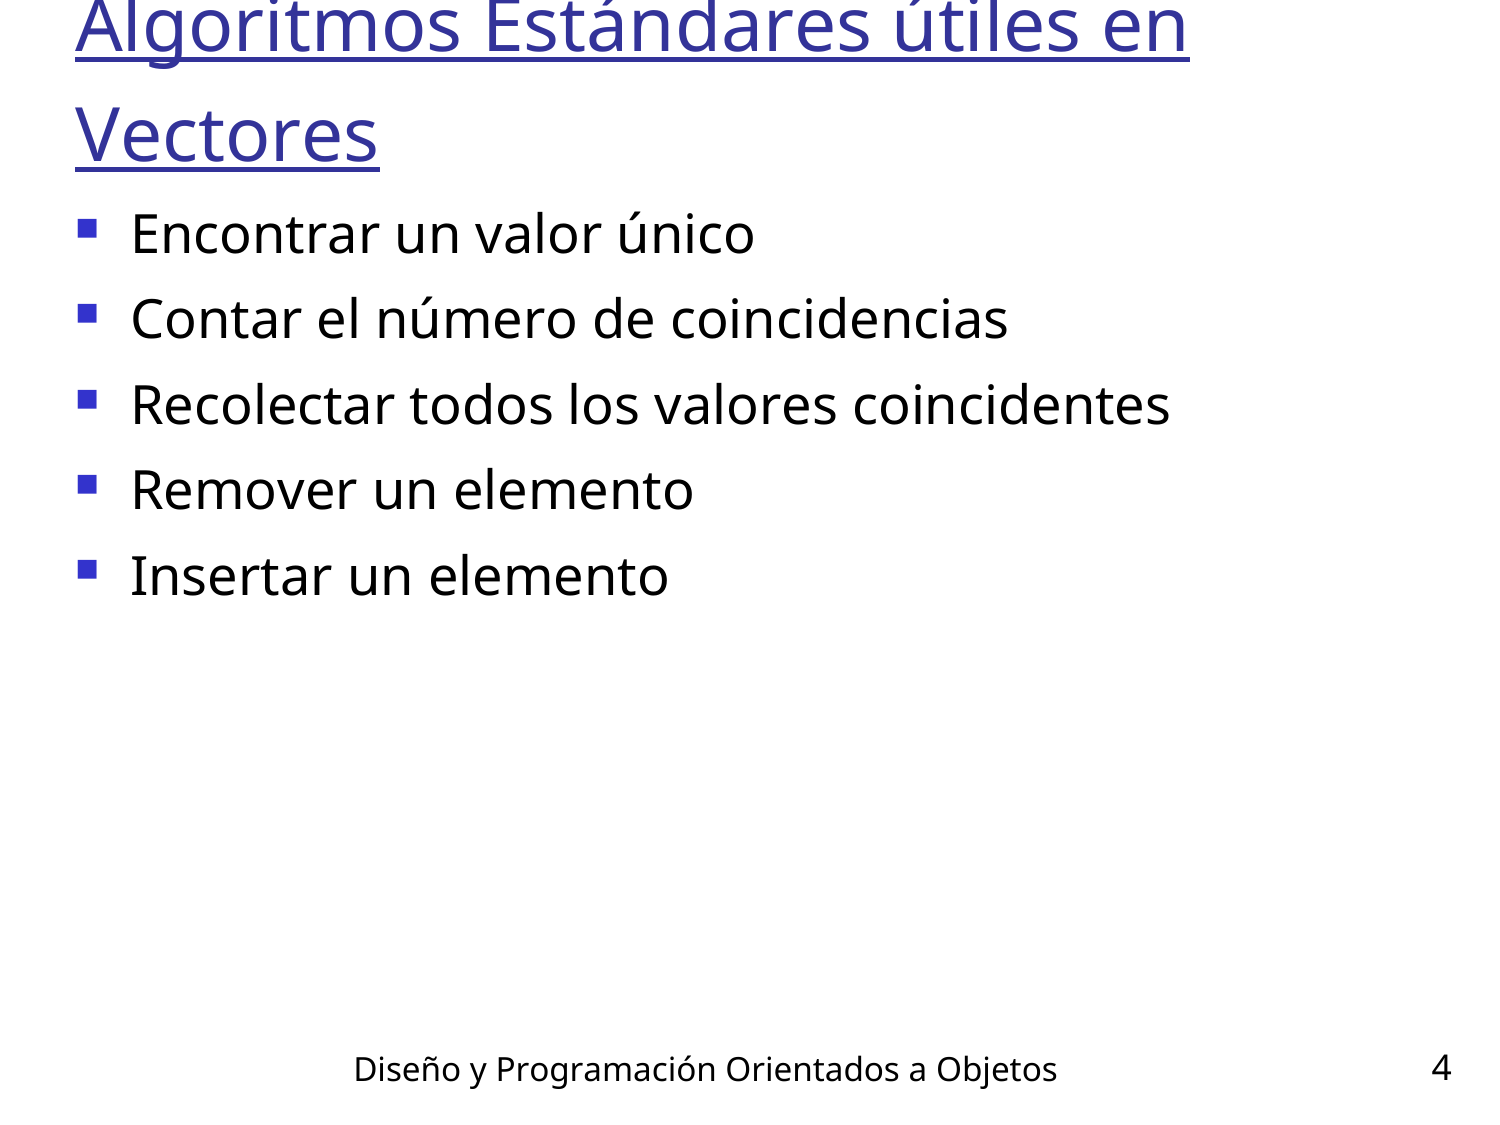

# Algoritmos Estándares útiles en Vectores
Encontrar un valor único
Contar el número de coincidencias
Recolectar todos los valores coincidentes
Remover un elemento
Insertar un elemento
Diseño y Programación Orientados a Objetos
4